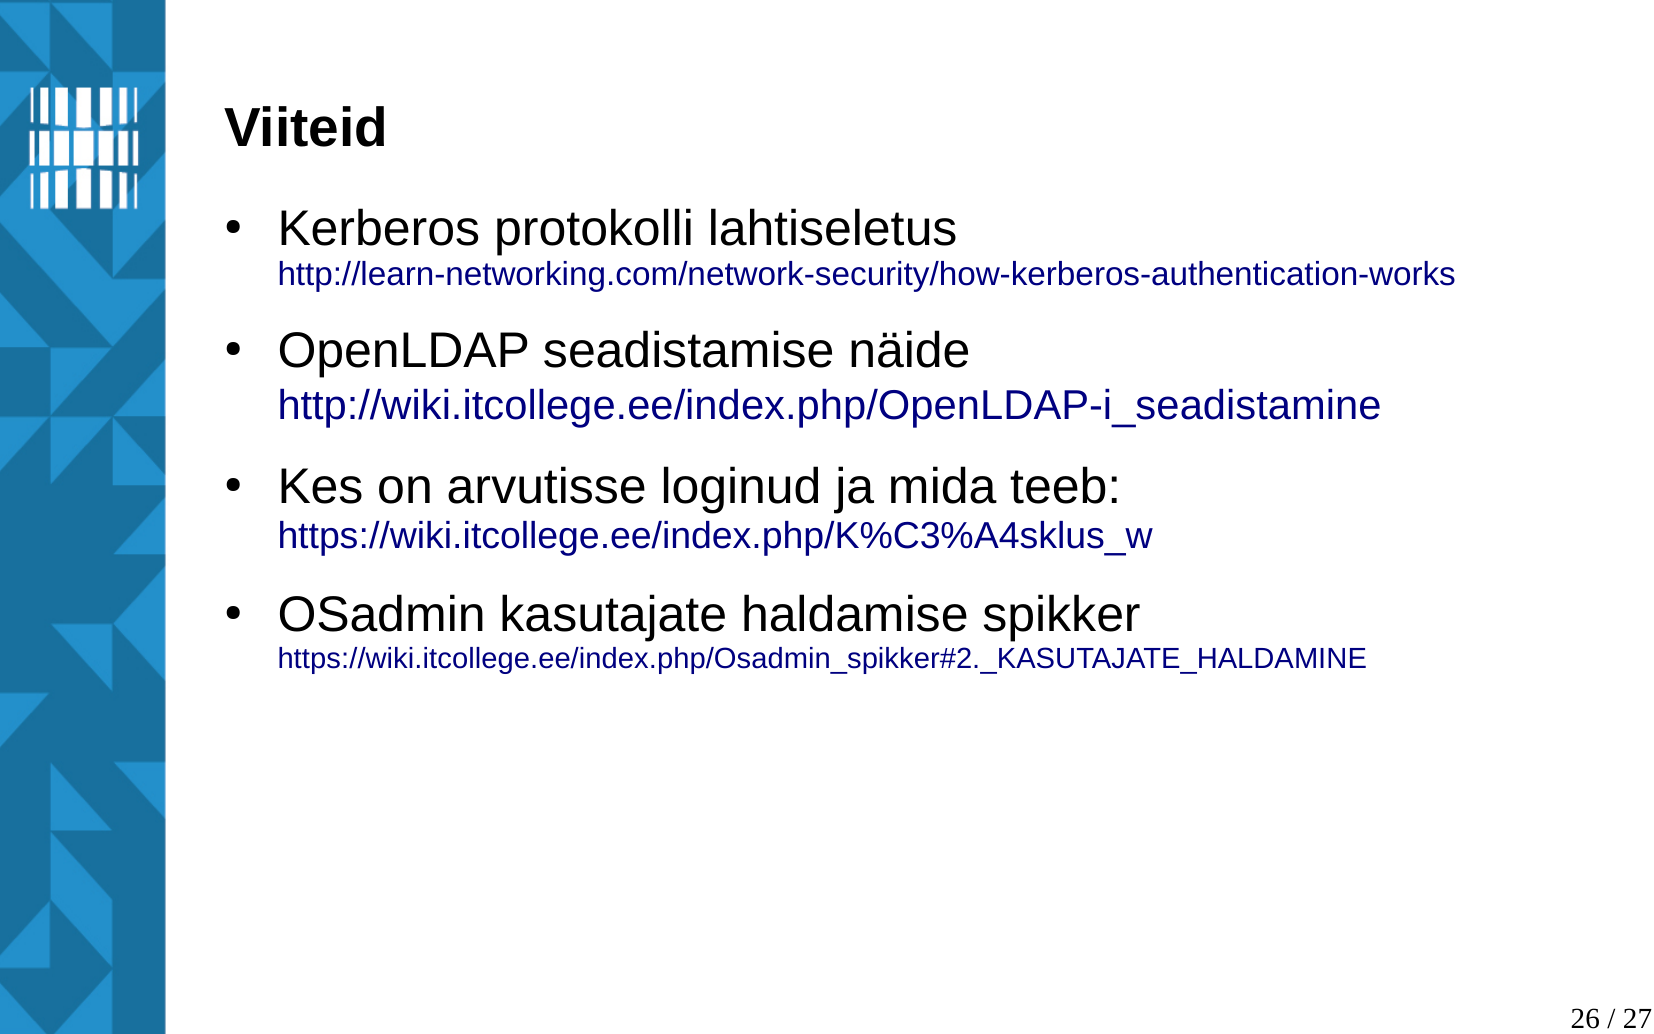

# Viiteid
Kerberos protokolli lahtiseletus
http://learn-networking.com/network-security/how-kerberos-authentication-works
OpenLDAP seadistamise näide
http://wiki.itcollege.ee/index.php/OpenLDAP-i_seadistamine
Kes on arvutisse loginud ja mida teeb:
https://wiki.itcollege.ee/index.php/K%C3%A4sklus_w
OSadmin kasutajate haldamise spikker
https://wiki.itcollege.ee/index.php/Osadmin_spikker#2._KASUTAJATE_HALDAMINE
26